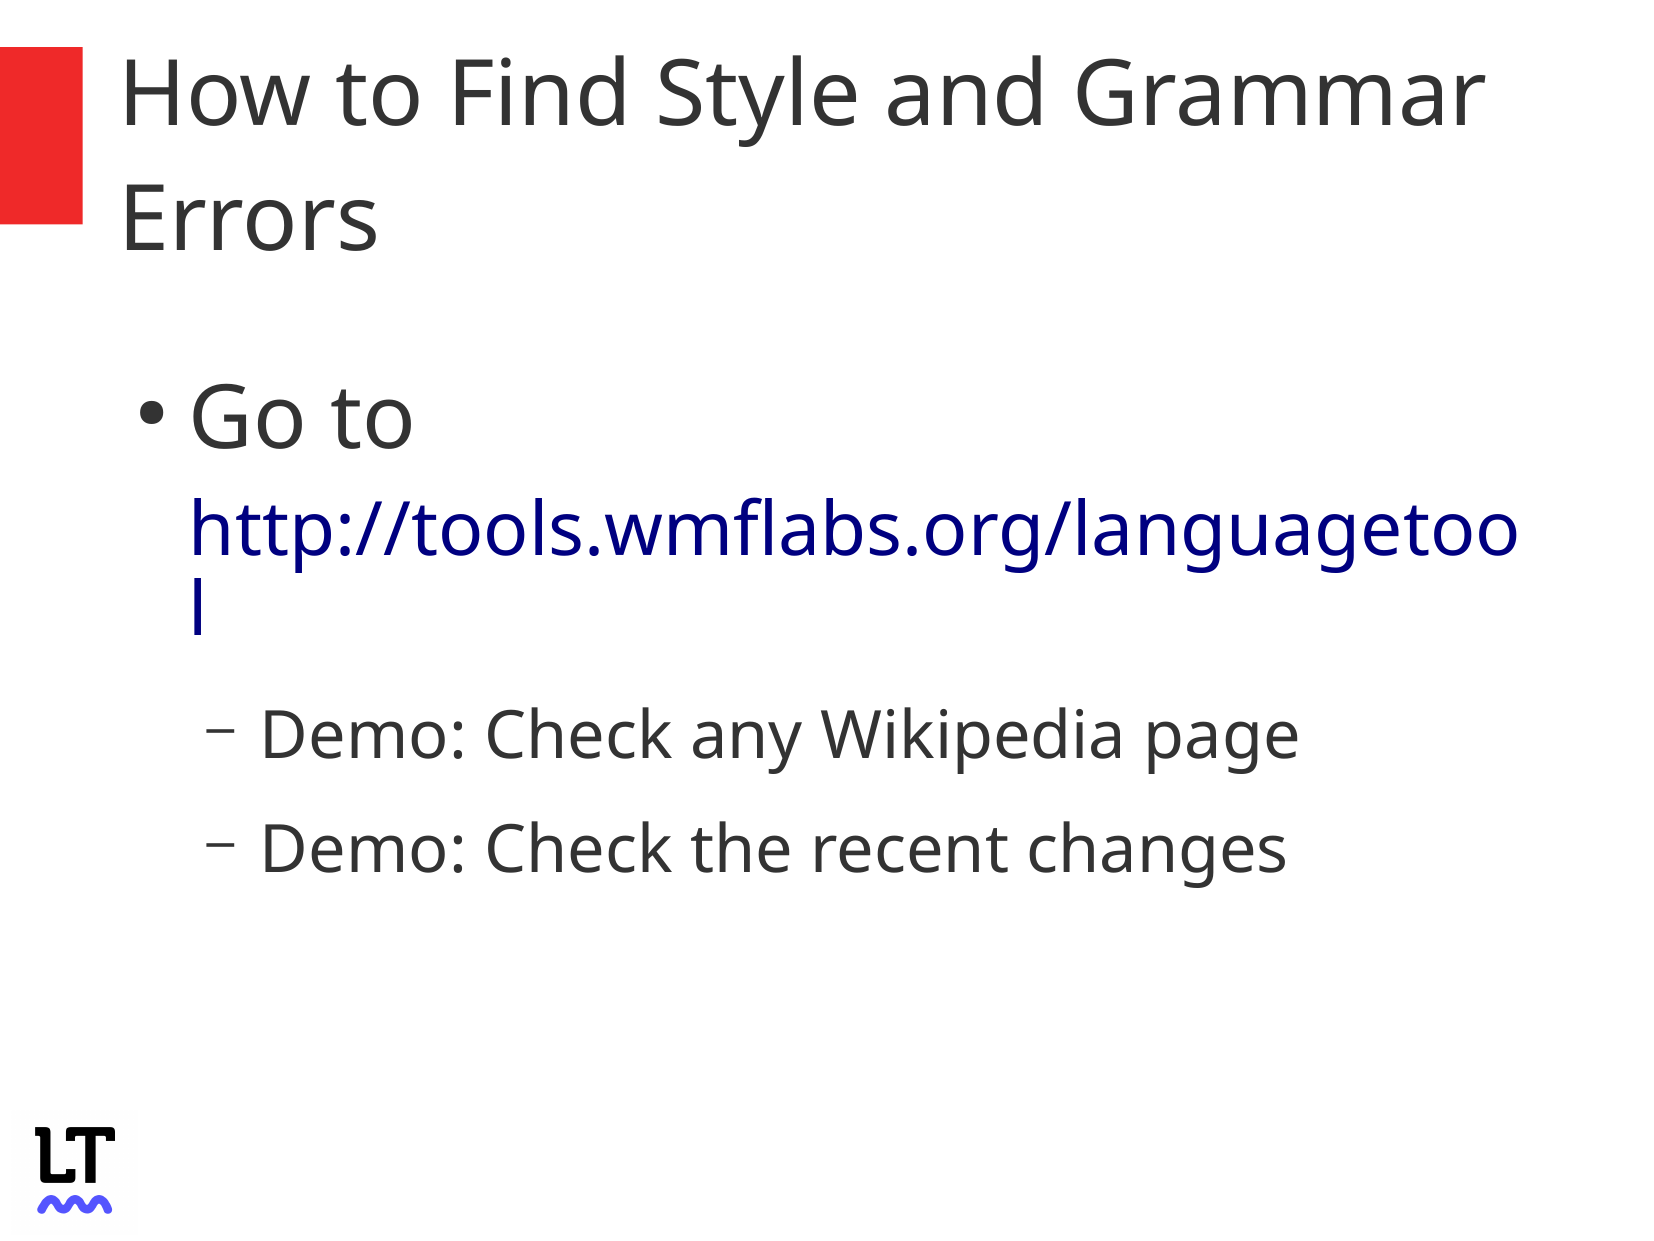

# How to Find Style and Grammar Errors
Go to http://tools.wmflabs.org/languagetool
Demo: Check any Wikipedia page
Demo: Check the recent changes